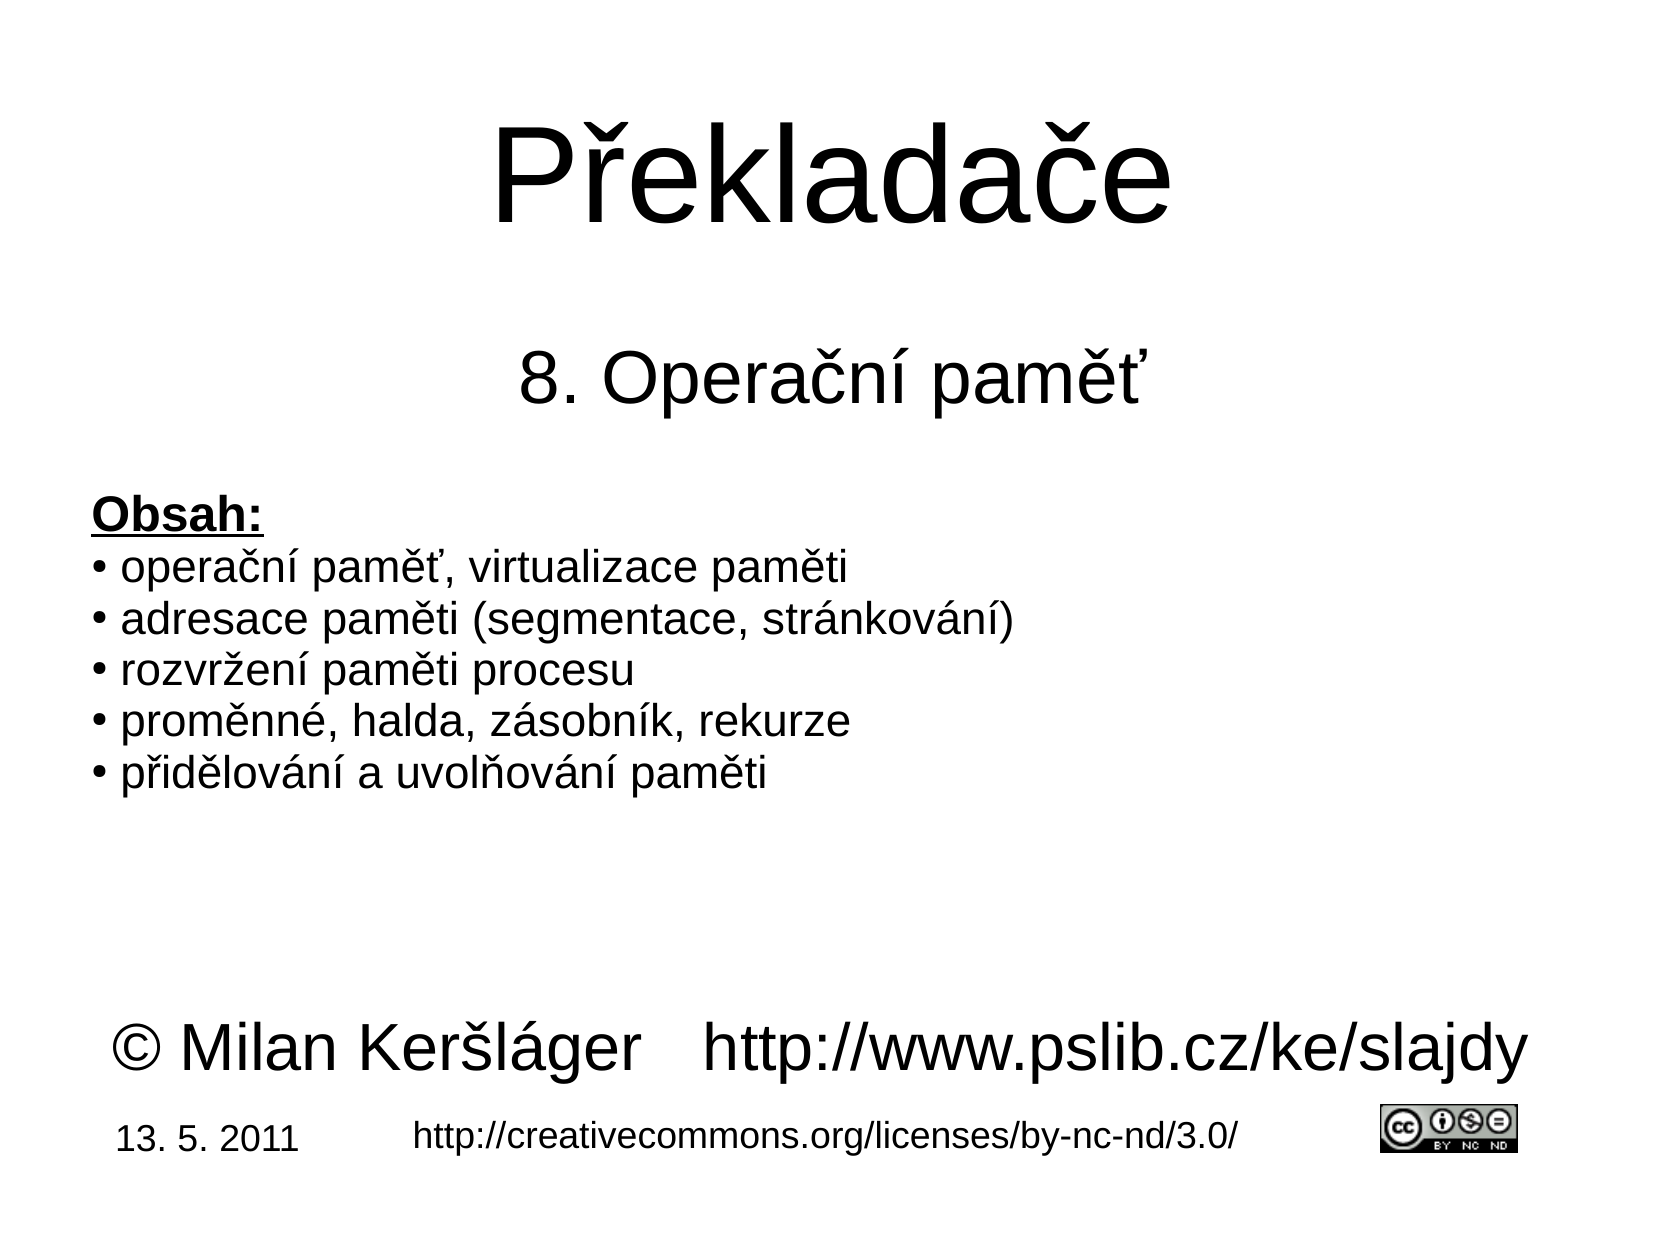

# Překladače 8. Operační paměť
Obsah:
 operační paměť, virtualizace paměti
 adresace paměti (segmentace, stránkování)
 rozvržení paměti procesu
 proměnné, halda, zásobník, rekurze
 přidělování a uvolňování paměti
© Milan Keršláger	http://www.pslib.cz/ke/slajdy
http://creativecommons.org/licenses/by-nc-nd/3.0/
13. 5. 2011